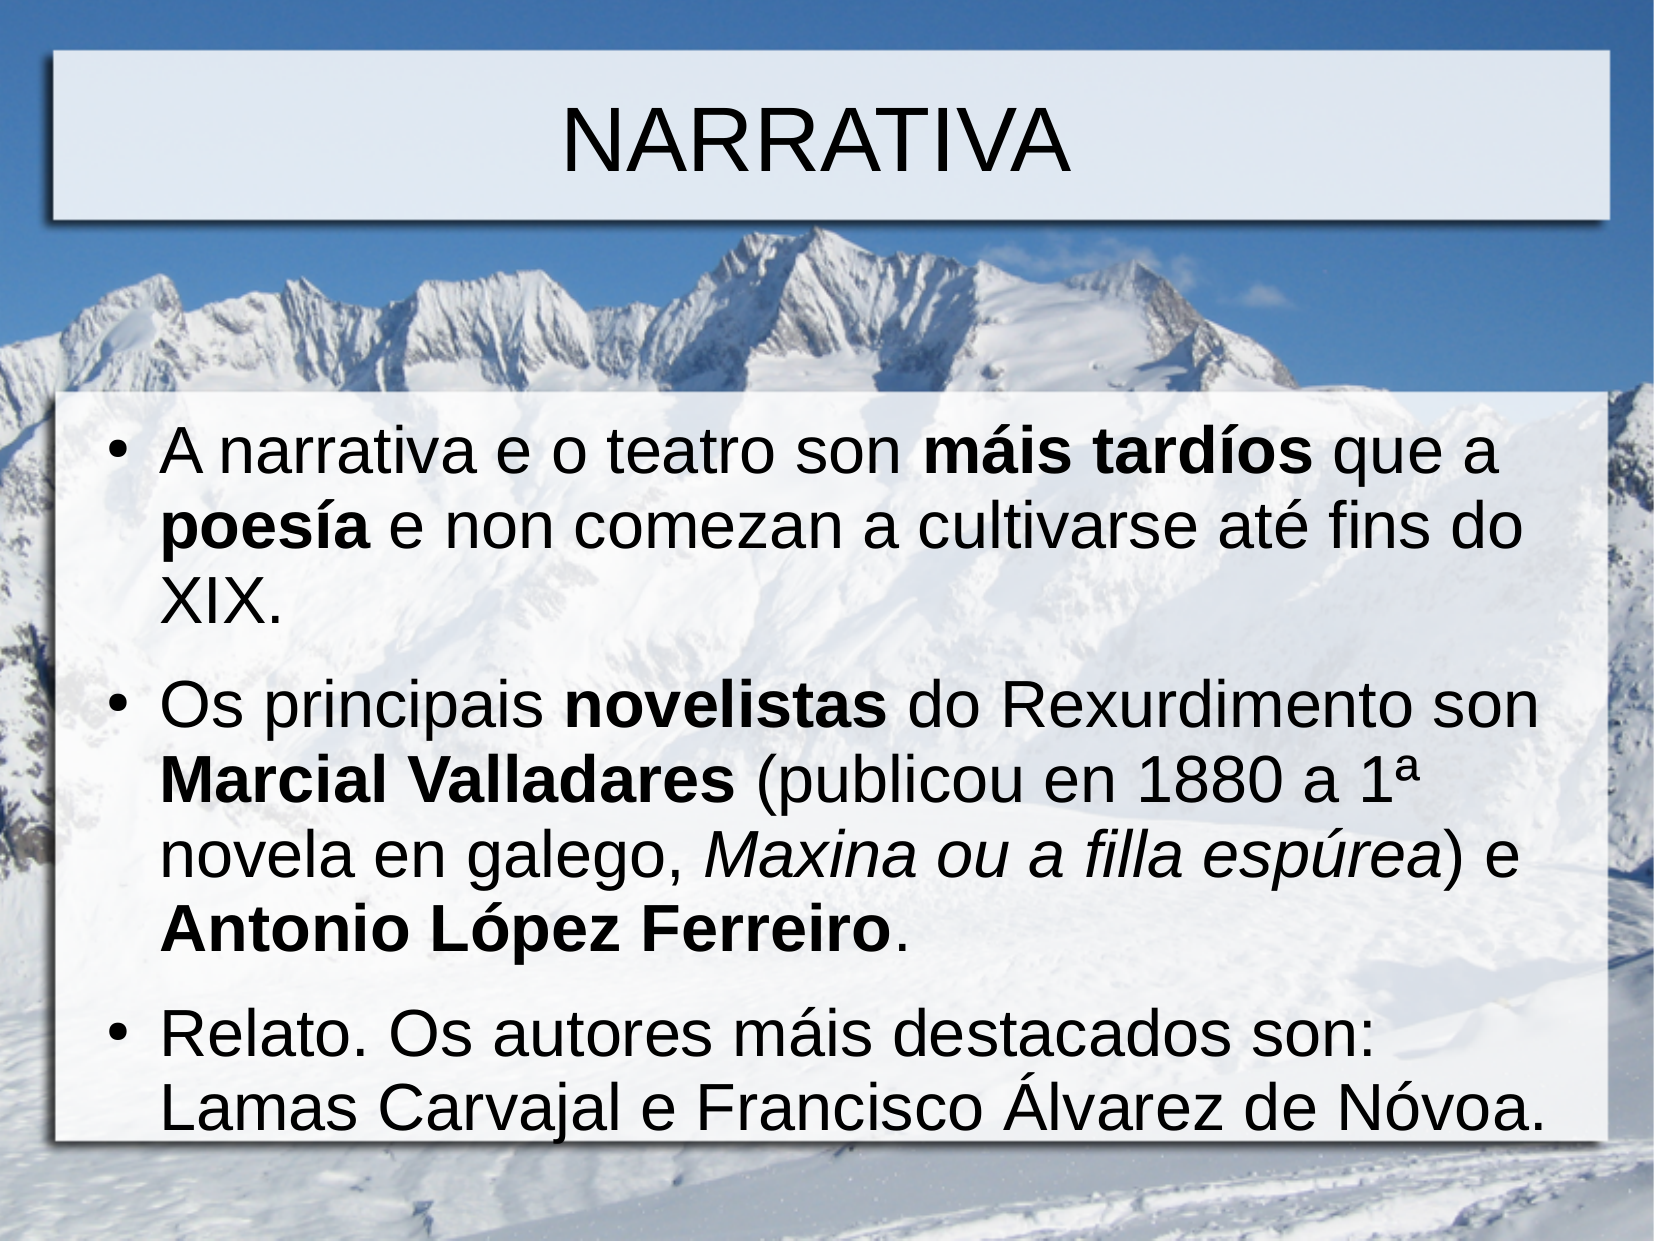

# NARRATIVA
A narrativa e o teatro son máis tardíos que a poesía e non comezan a cultivarse até fins do XIX.
Os principais novelistas do Rexurdimento son Marcial Valladares (publicou en 1880 a 1ª novela en galego, Maxina ou a filla espúrea) e Antonio López Ferreiro.
Relato. Os autores máis destacados son: Lamas Carvajal e Francisco Álvarez de Nóvoa.